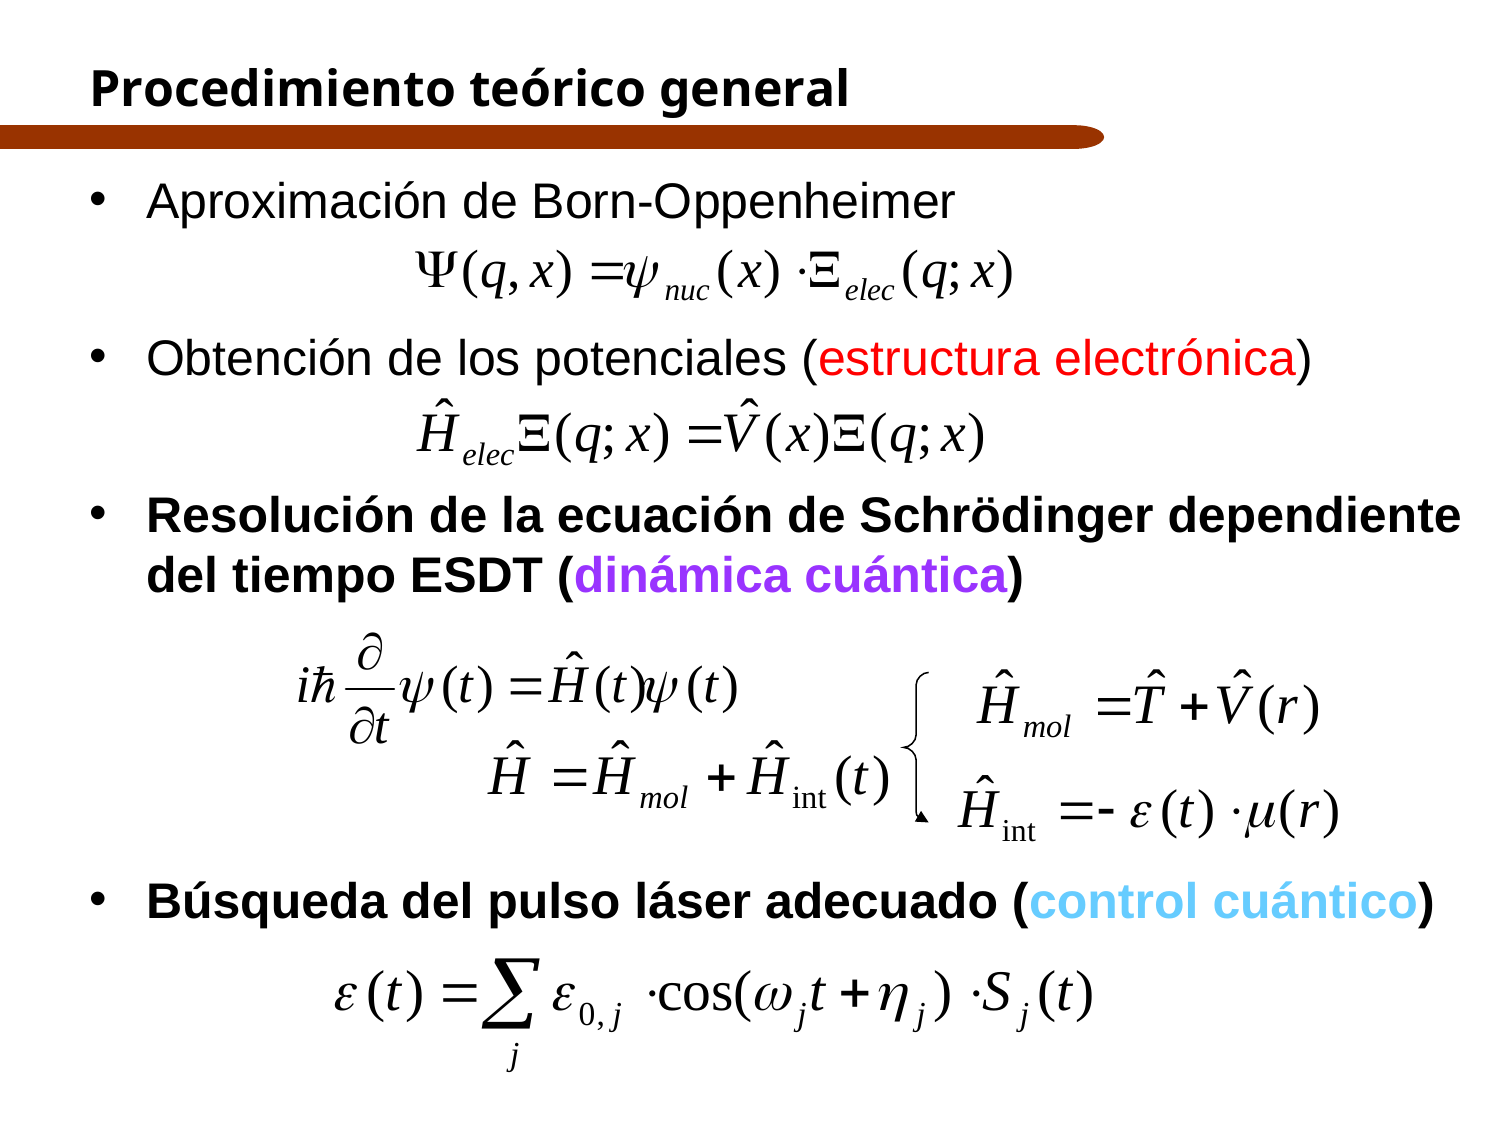

Procedimiento teórico general
# Aproximación de Born-Oppenheimer
Obtención de los potenciales (estructura electrónica)
Resolución de la ecuación de Schrödinger dependiente del tiempo ESDT (dinámica cuántica)
Búsqueda del pulso láser adecuado (control cuántico)